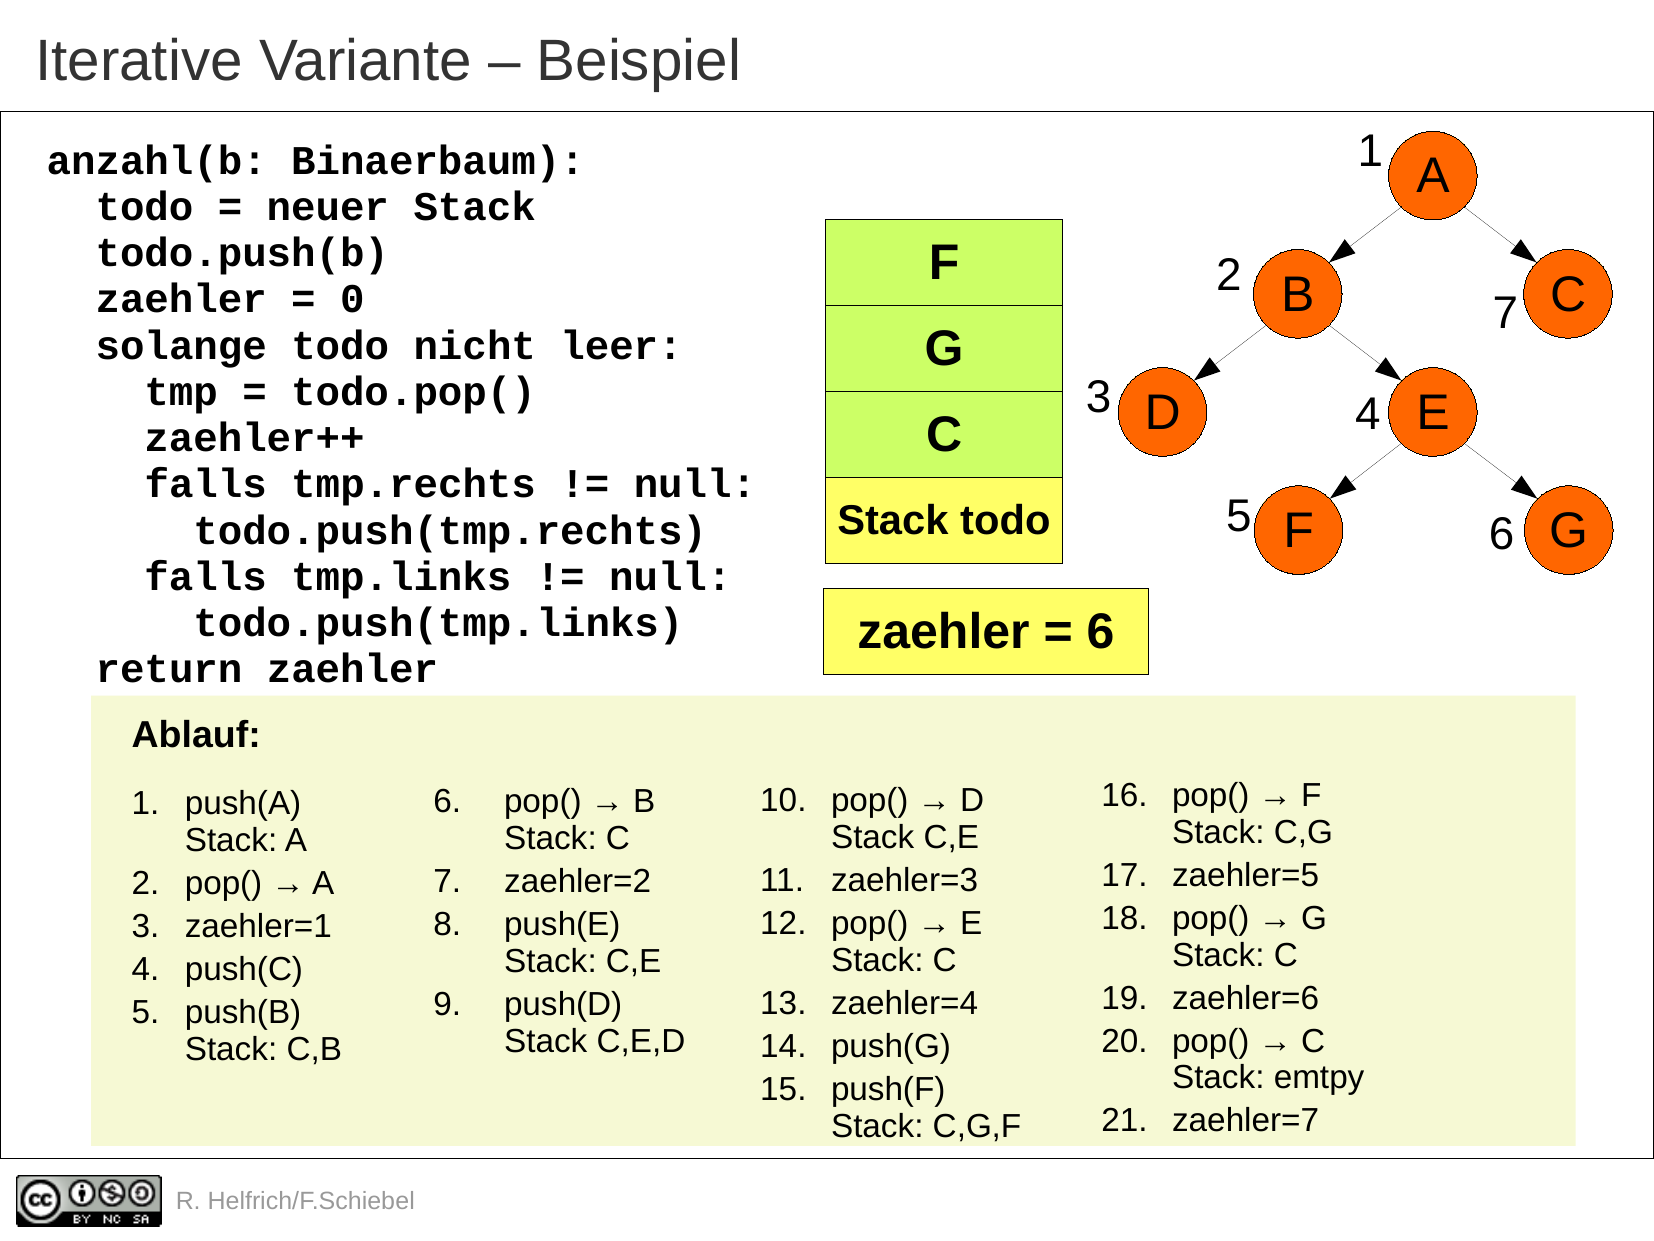

# Iterative Variante – Beispiel
1
A
B
C
D
E
F
G
A
A
anzahl(b: Binaerbaum):
 todo = neuer Stack
 todo.push(b)
 zaehler = 0
 solange todo nicht leer:
 tmp = todo.pop()
 zaehler++
 falls tmp.rechts != null:
 todo.push(tmp.rechts)
 falls tmp.links != null:
 todo.push(tmp.links)
 return zaehler
D
F
2
B
B
C
C
7
B
E
G
3
D
D
E
E
4
A
C
Stack todo
5
F
F
G
G
6
zaehler = 6
pop() → F
Stack: C,G
zaehler=5
pop() → G
Stack: C
zaehler=6
pop() → C
Stack: emtpy
zaehler=7
pop() → D
Stack C,E
zaehler=3
pop() → E
Stack: C
zaehler=4
push(G)
push(F)
Stack: C,G,F
pop() → B
Stack: C
zaehler=2
push(E)
Stack: C,E
push(D)
Stack C,E,D
Ablauf:
push(A)
Stack: A
pop() → A
zaehler=1
push(C)
push(B)
Stack: C,B